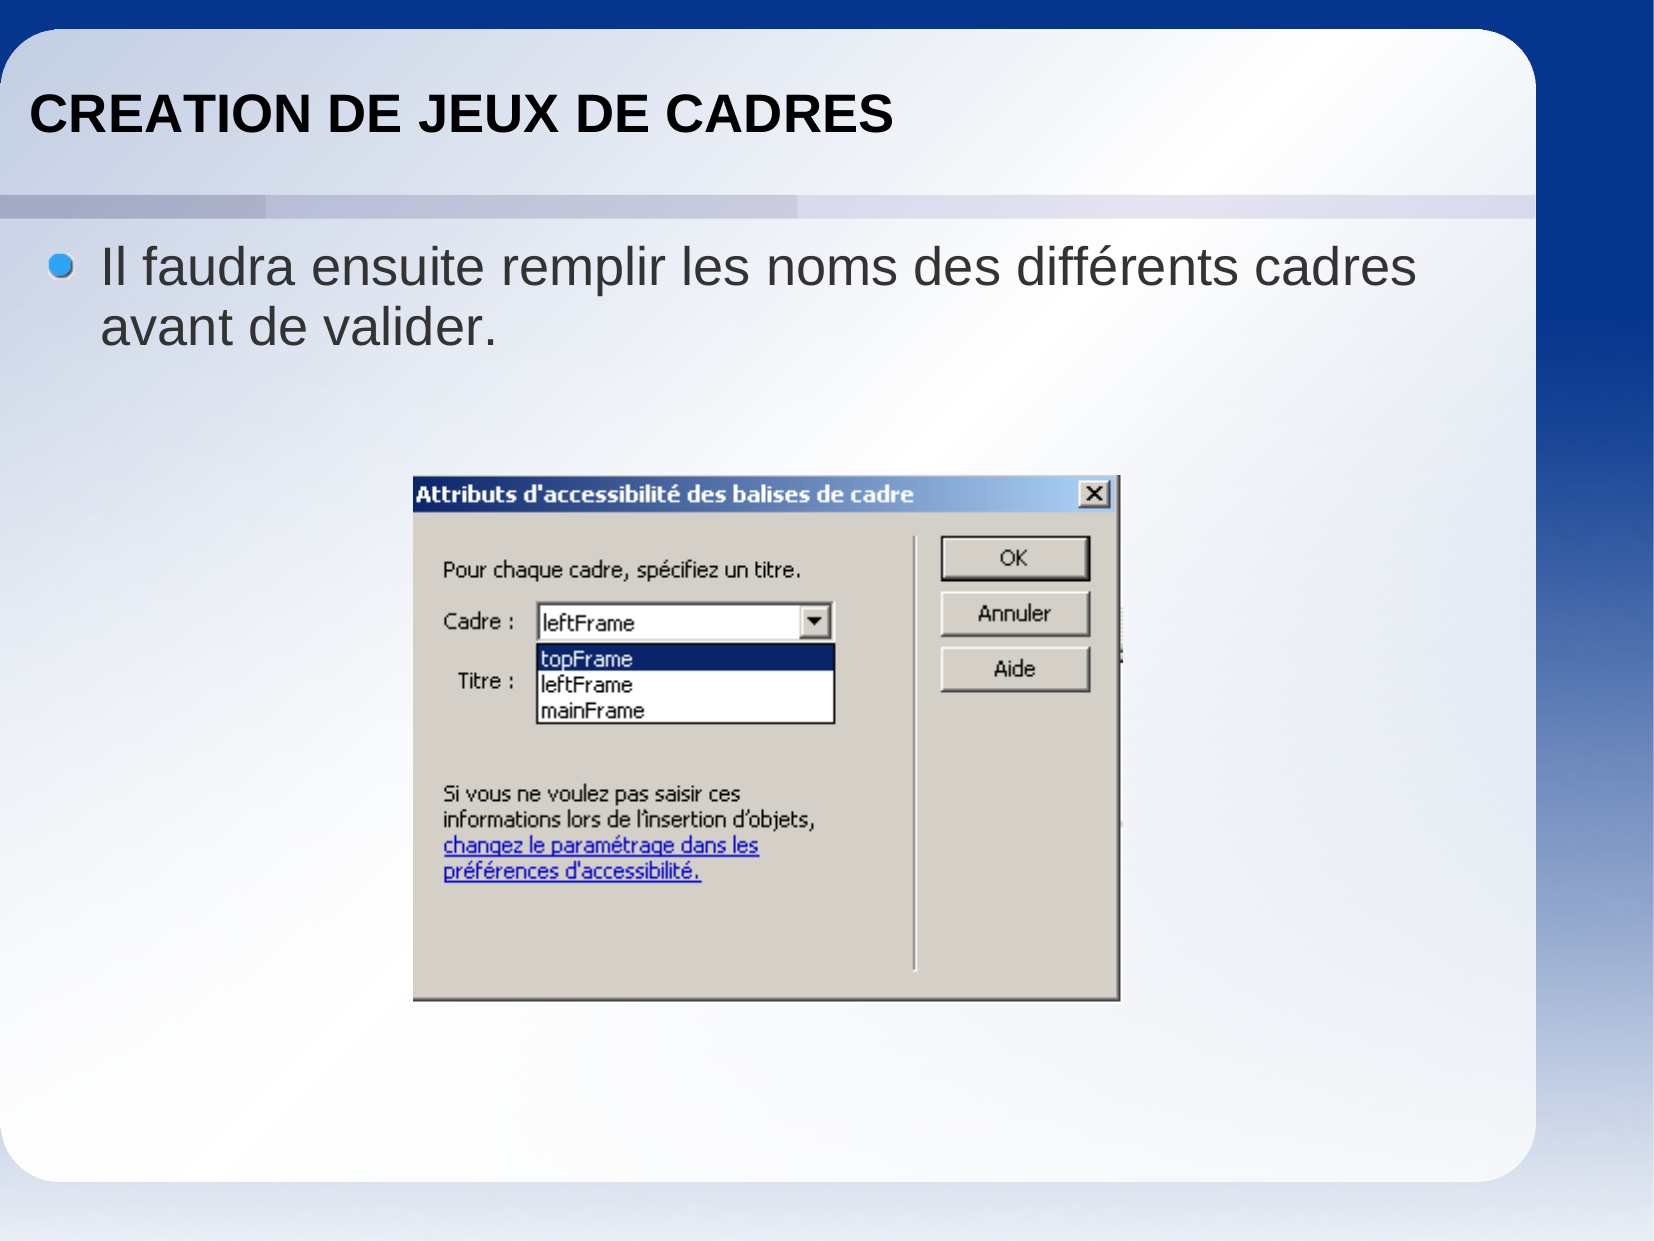

# CREATION DE JEUX DE CADRES
Il faudra ensuite remplir les noms des différents cadres avant de valider.